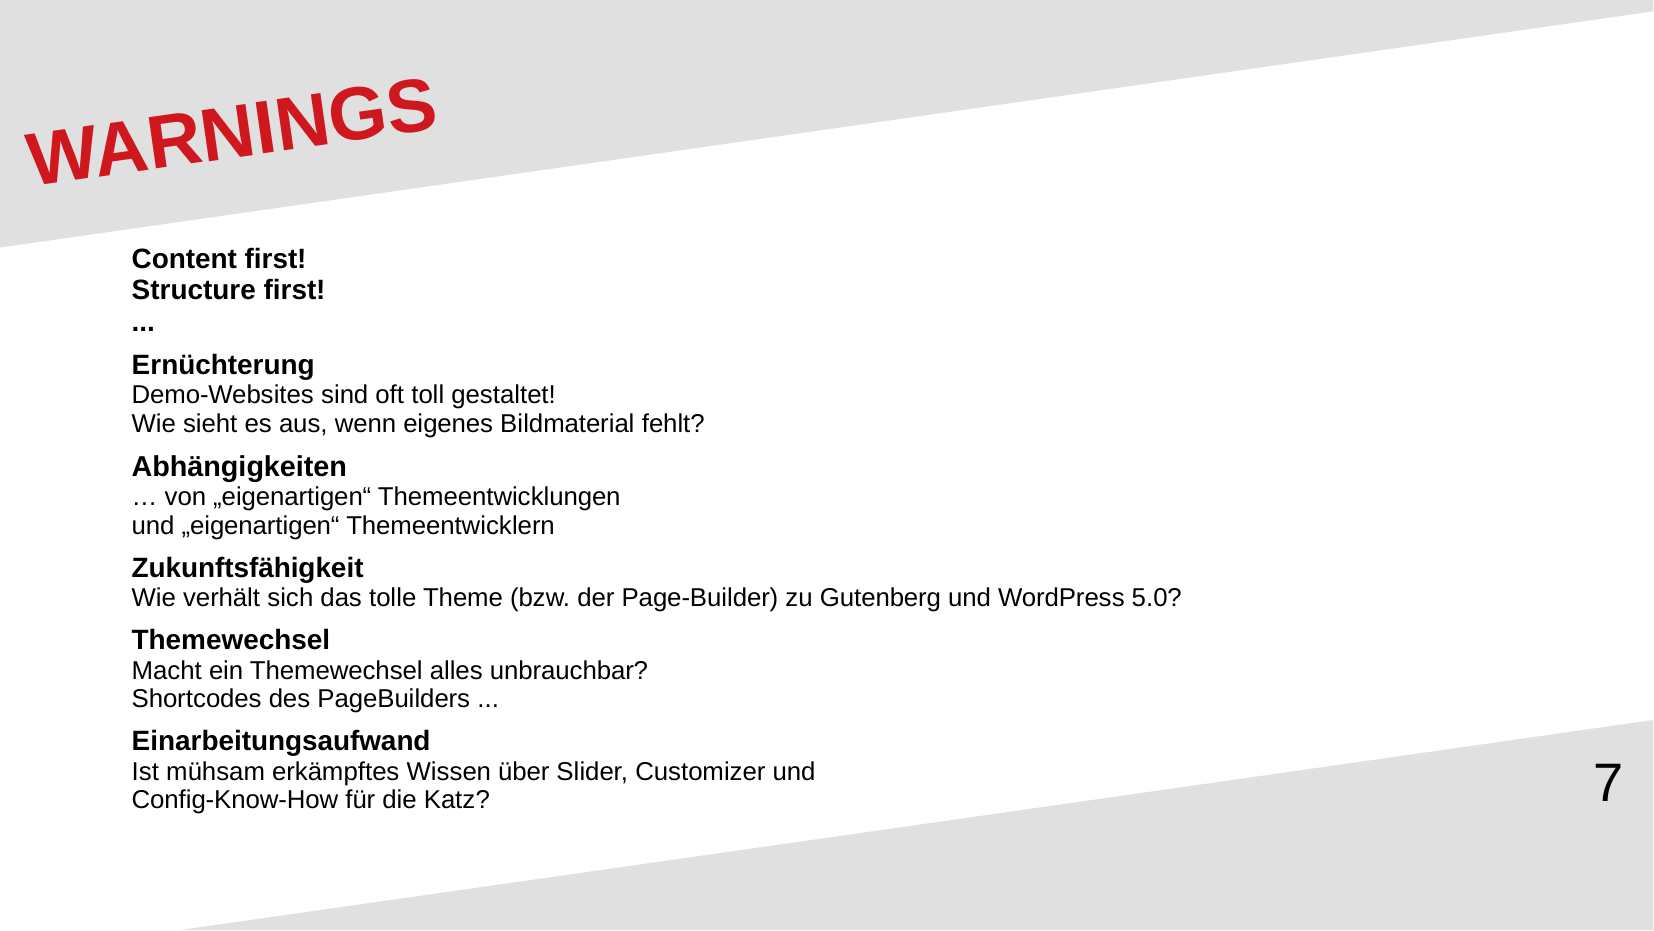

# WARNINGS
Content first!
Structure first!
...
Ernüchterung
Demo-Websites sind oft toll gestaltet!
Wie sieht es aus, wenn eigenes Bildmaterial fehlt?
Abhängigkeiten
… von „eigenartigen“ Themeentwicklungen
und „eigenartigen“ Themeentwicklern
Zukunftsfähigkeit
Wie verhält sich das tolle Theme (bzw. der Page-Builder) zu Gutenberg und WordPress 5.0?
Themewechsel
Macht ein Themewechsel alles unbrauchbar?
Shortcodes des PageBuilders ...
Einarbeitungsaufwand
Ist mühsam erkämpftes Wissen über Slider, Customizer und
Config-Know-How für die Katz?
7